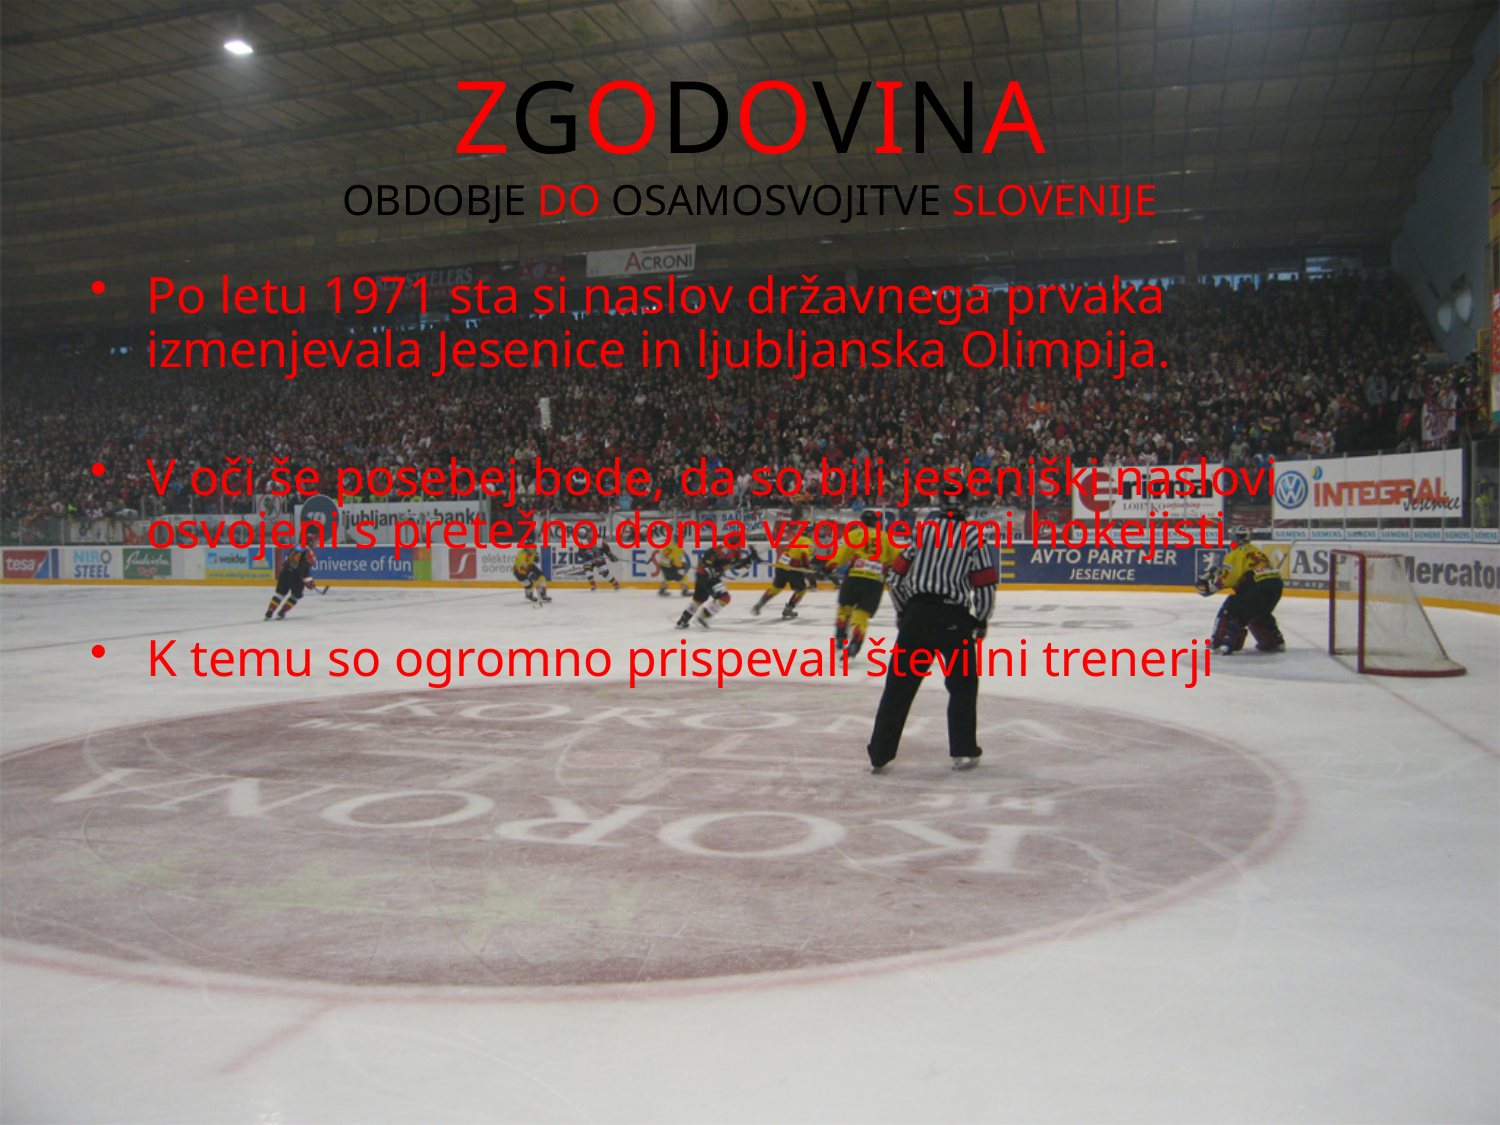

# ZGODOVINA OBDOBJE DO OSAMOSVOJITVE SLOVENIJE
Po letu 1971 sta si naslov državnega prvaka izmenjevala Jesenice in ljubljanska Olimpija.
V oči še posebej bode, da so bili jeseniški naslovi osvojeni s pretežno doma vzgojenimi hokejisti.
K temu so ogromno prispevali številni trenerji